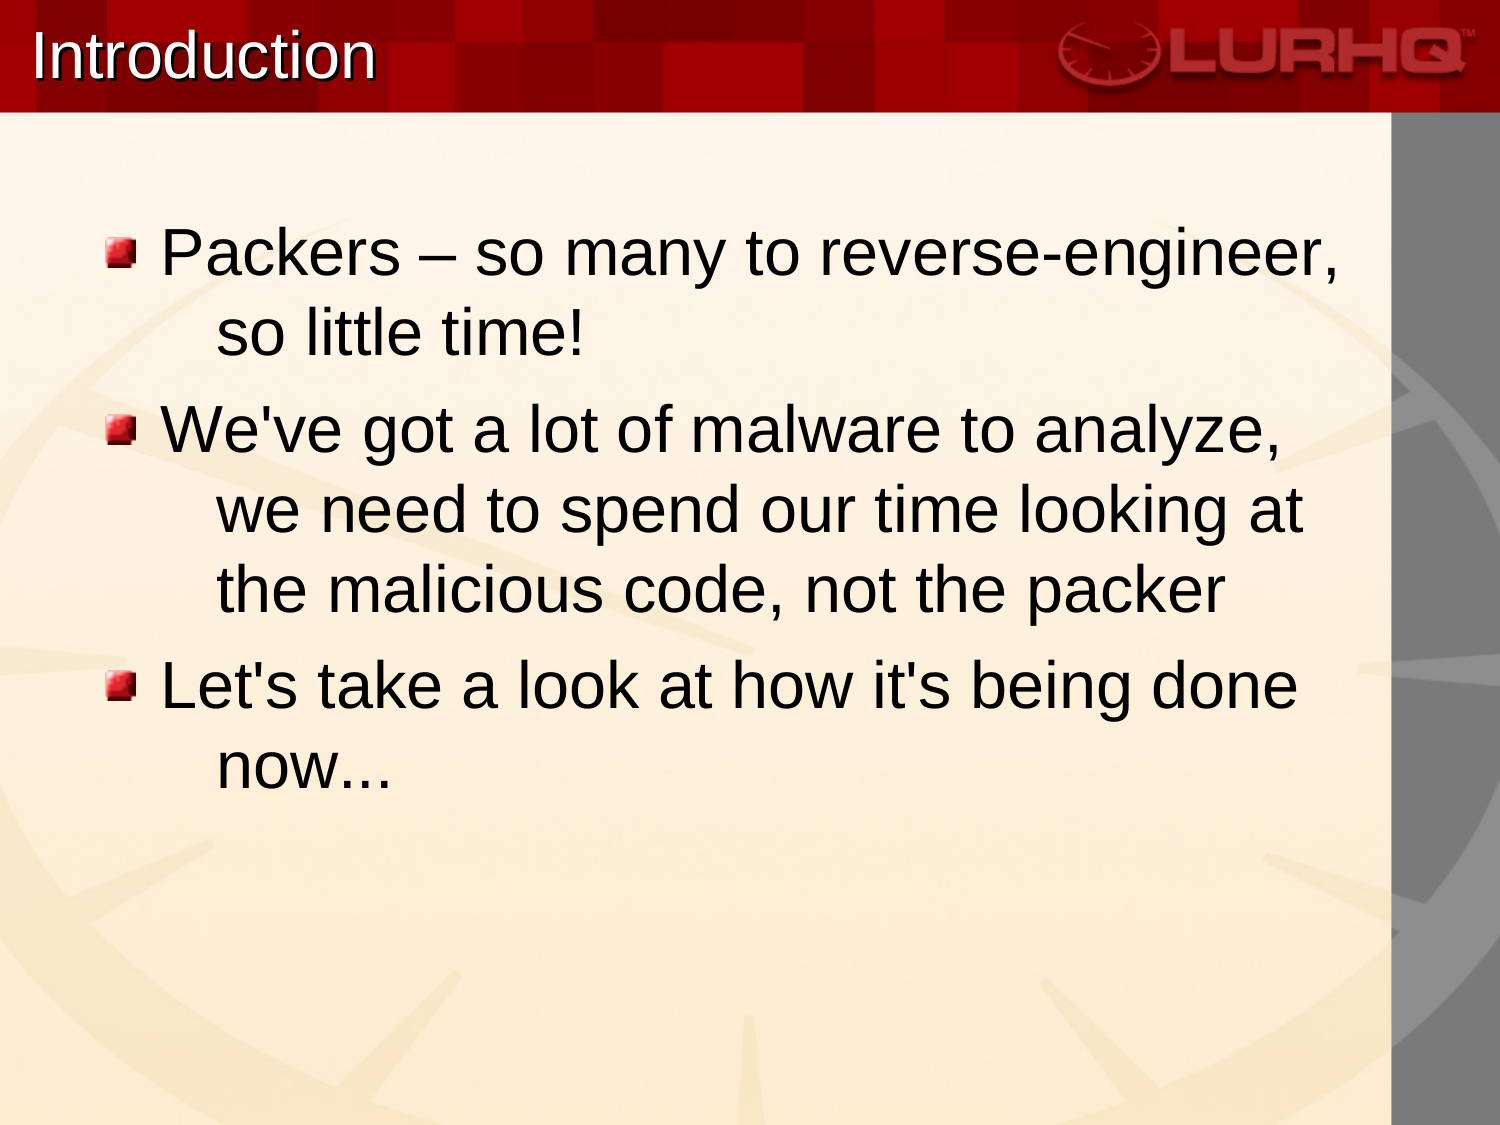

# Introduction
Packers – so many to reverse-engineer, so little time!
We've got a lot of malware to analyze, we need to spend our time looking at the malicious code, not the packer
Let's take a look at how it's being done now...